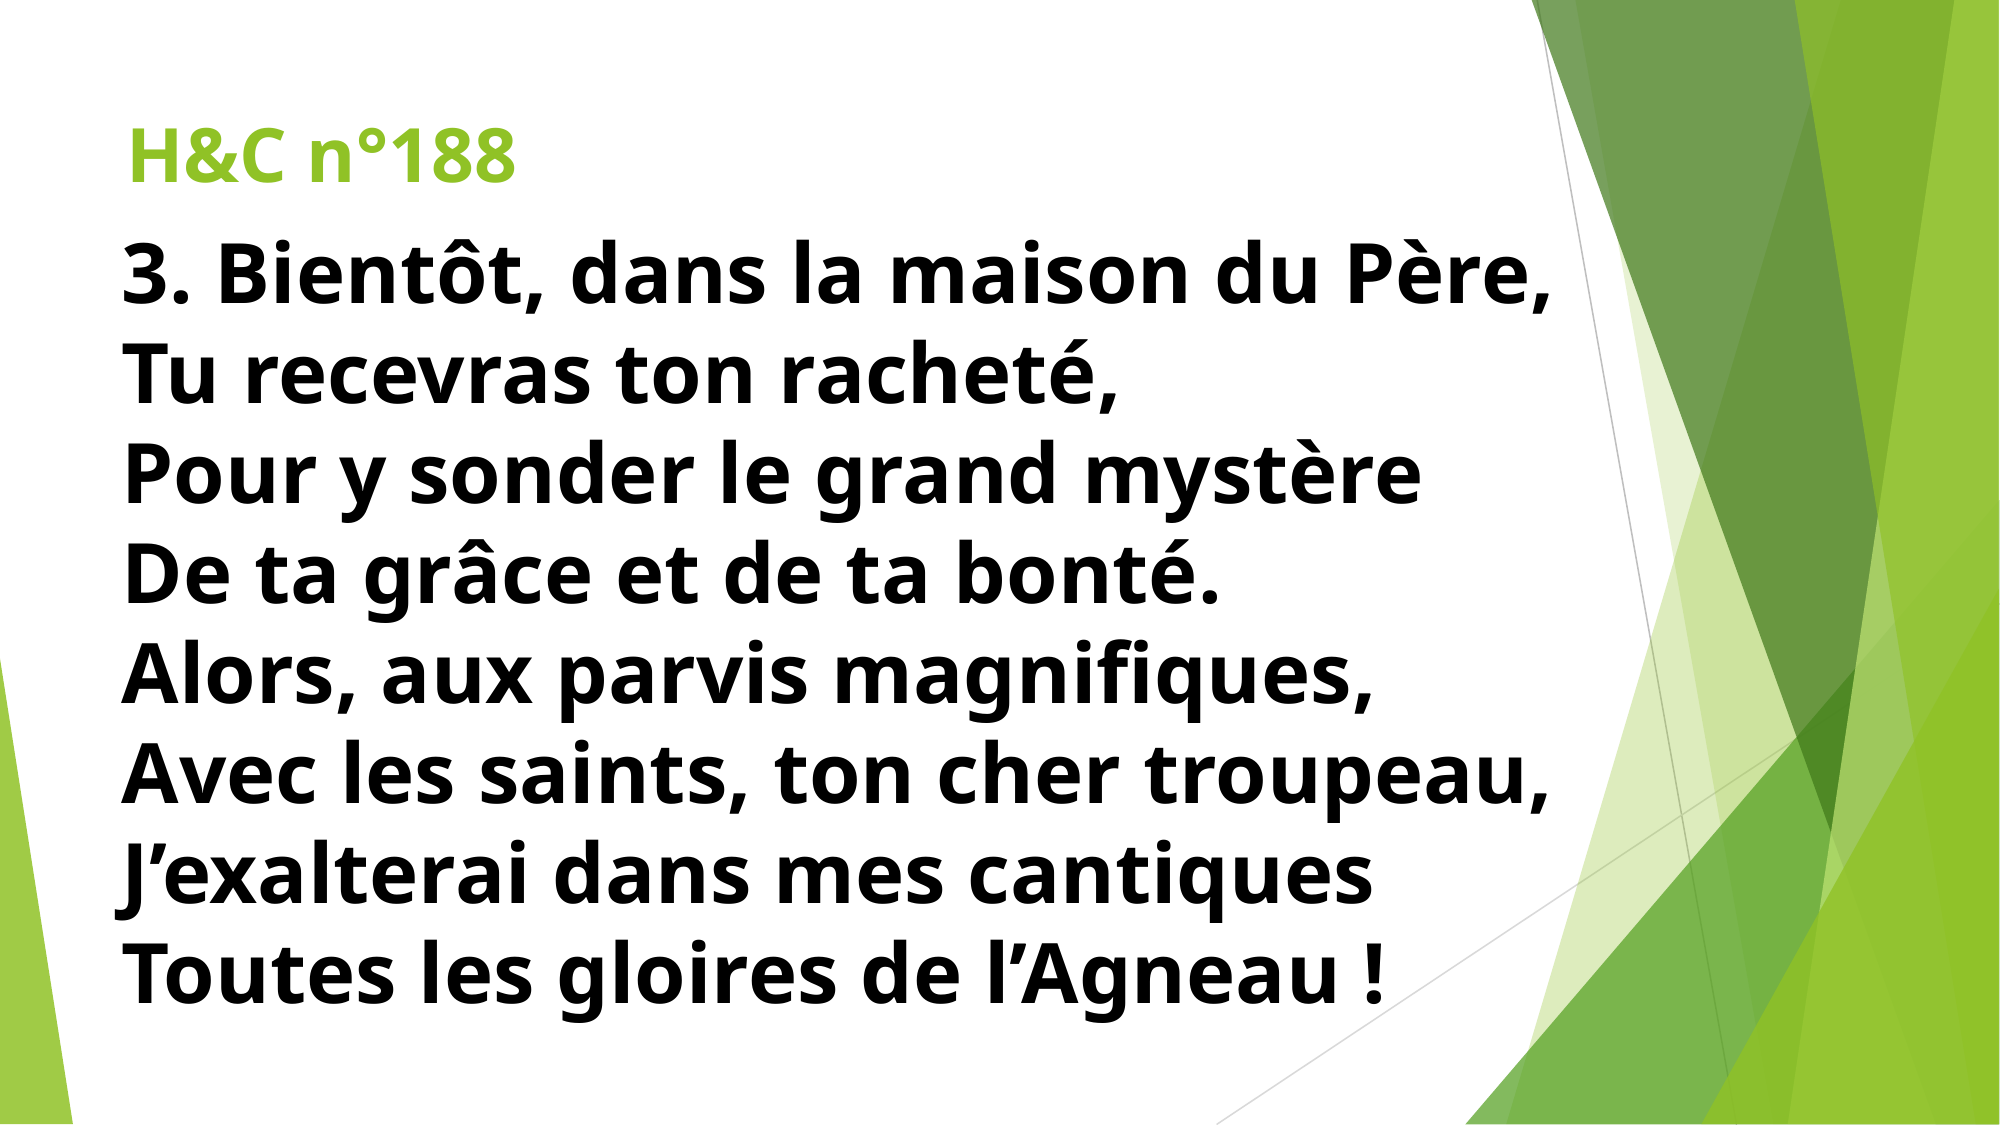

H&C n°188
3. Bientôt, dans la maison du Père,
Tu recevras ton racheté,
Pour y sonder le grand mystère
De ta grâce et de ta bonté.
Alors, aux parvis magnifiques,
Avec les saints, ton cher troupeau,
J’exalterai dans mes cantiques
Toutes les gloires de l’Agneau !